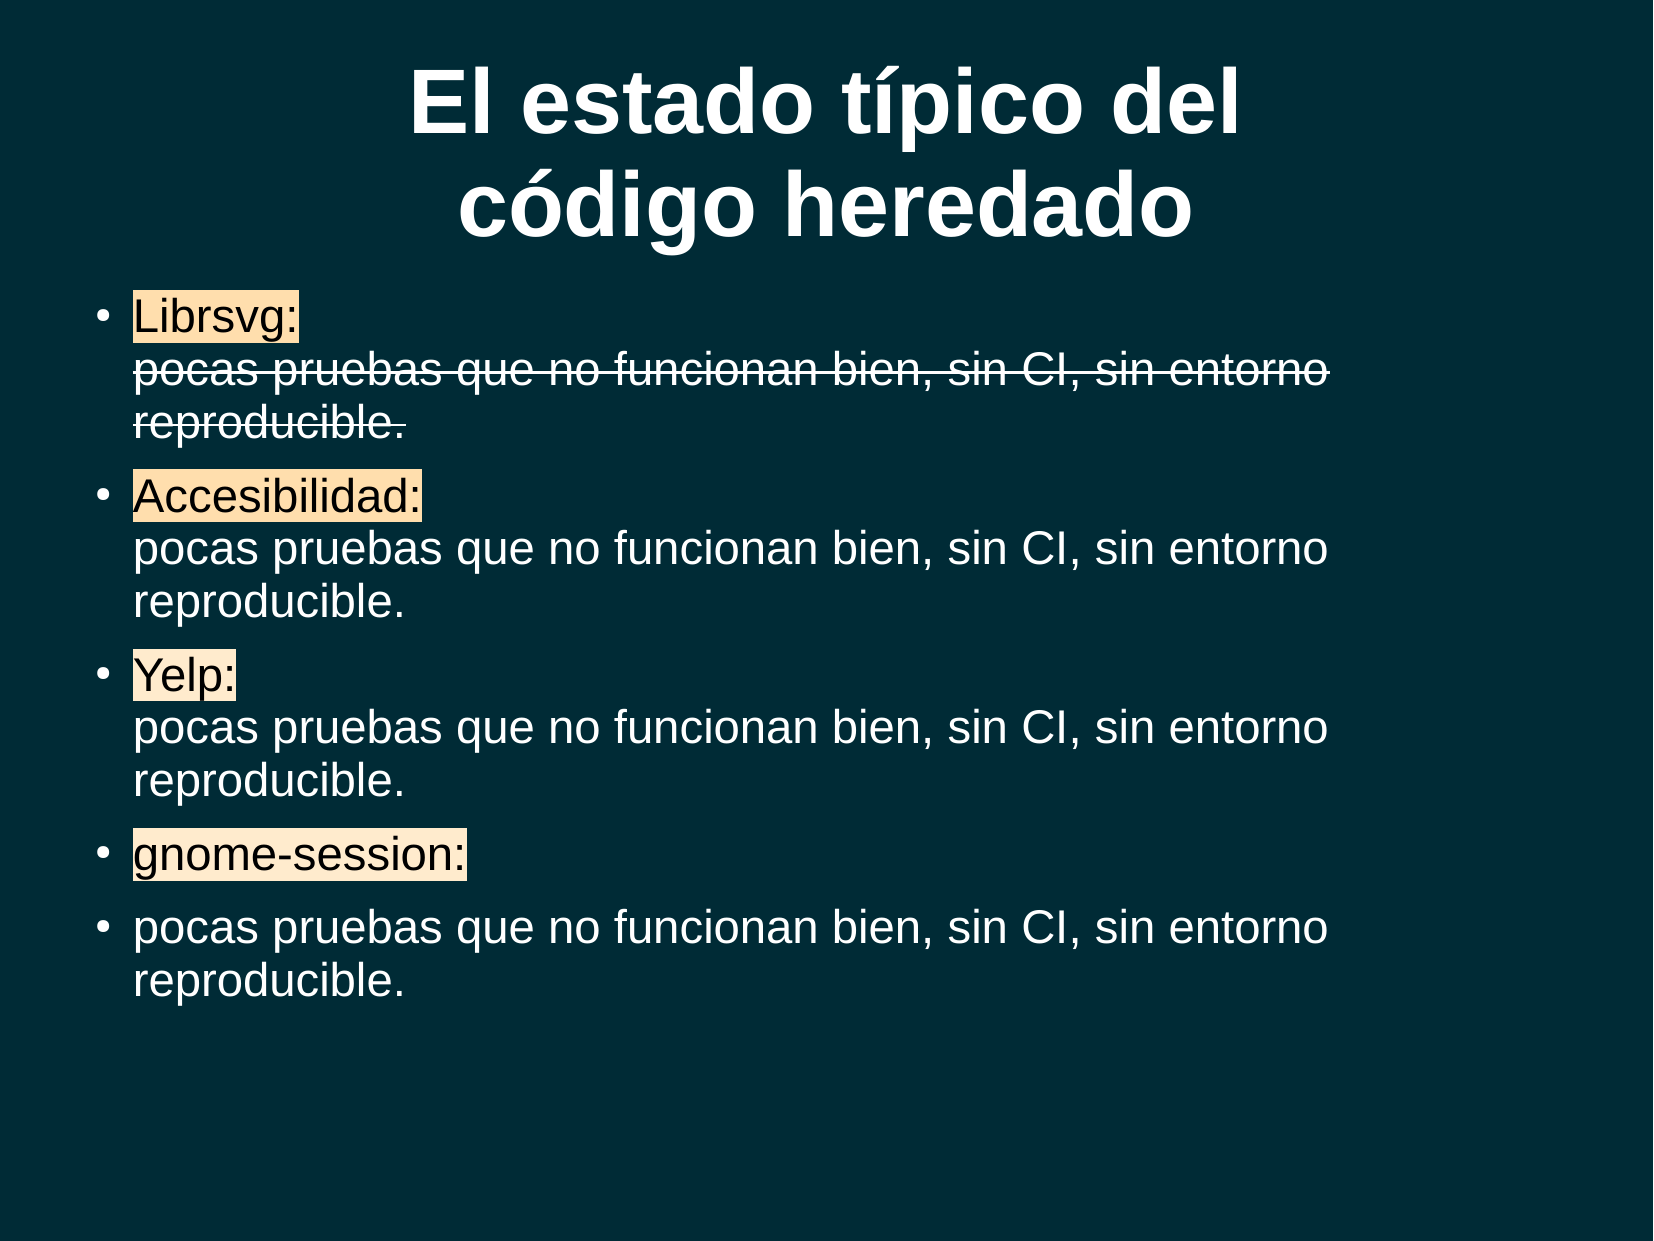

# El estado típico del código heredado
Librsvg:
pocas pruebas que no funcionan bien, sin CI, sin entorno reproducible.
Accesibilidad:
pocas pruebas que no funcionan bien, sin CI, sin entorno reproducible.
Yelp:
pocas pruebas que no funcionan bien, sin CI, sin entorno reproducible.
gnome-session:
pocas pruebas que no funcionan bien, sin CI, sin entorno reproducible.